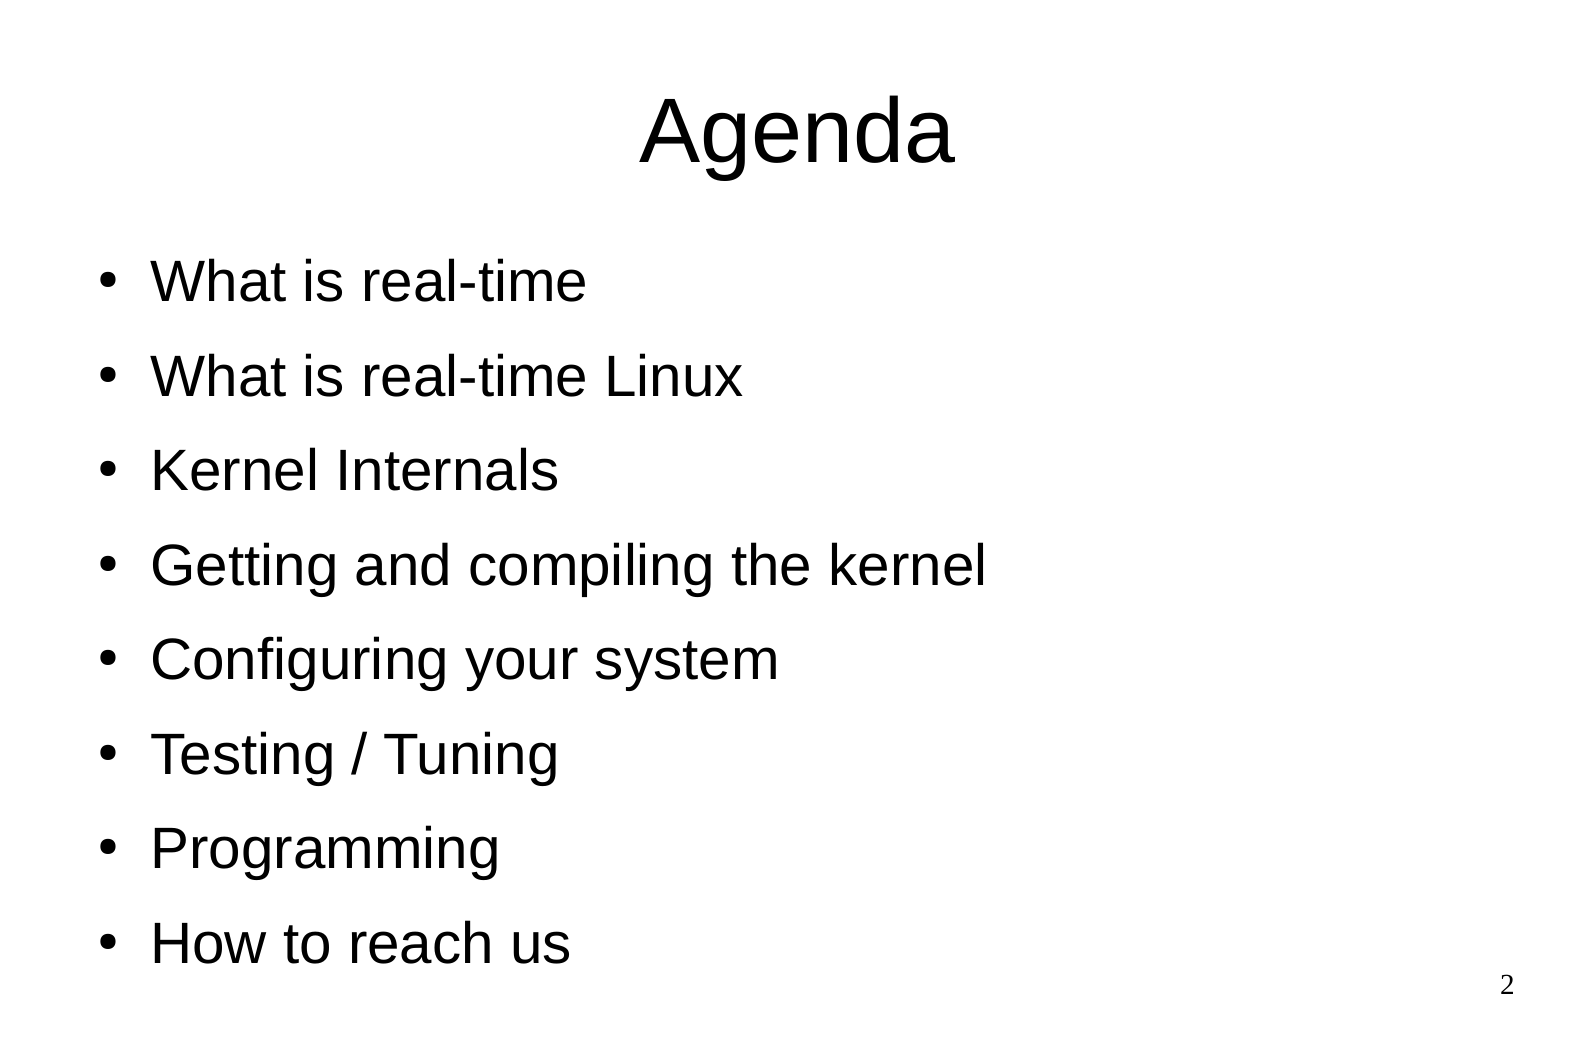

# Agenda
What is real-time
What is real-time Linux
Kernel Internals
Getting and compiling the kernel
Configuring your system
Testing / Tuning
Programming
How to reach us
2